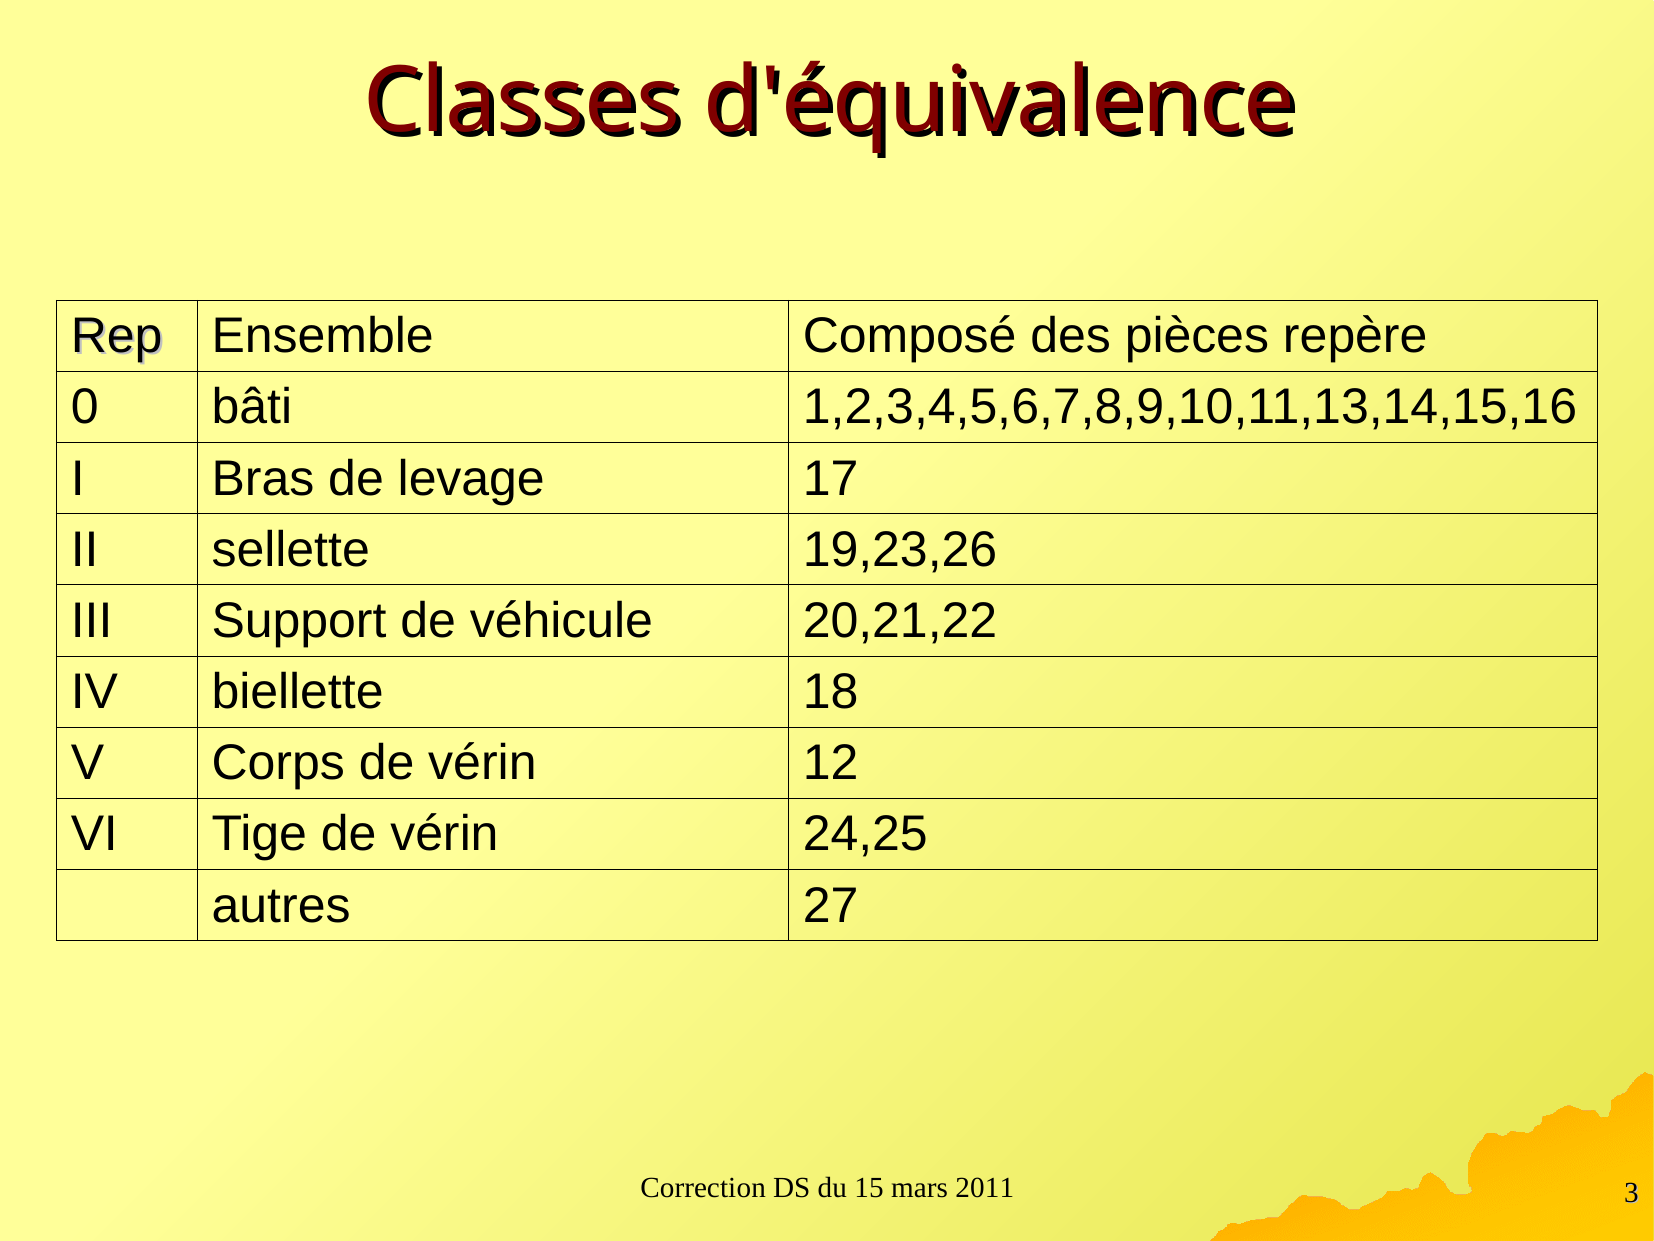

# Classes d'équivalence
| Rep | Ensemble | Composé des pièces repère |
| --- | --- | --- |
| 0 | bâti | 1,2,3,4,5,6,7,8,9,10,11,13,14,15,16 |
| I | Bras de levage | 17 |
| II | sellette | 19,23,26 |
| III | Support de véhicule | 20,21,22 |
| IV | biellette | 18 |
| V | Corps de vérin | 12 |
| VI | Tige de vérin | 24,25 |
| | autres | 27 |
Correction DS du 15 mars 2011